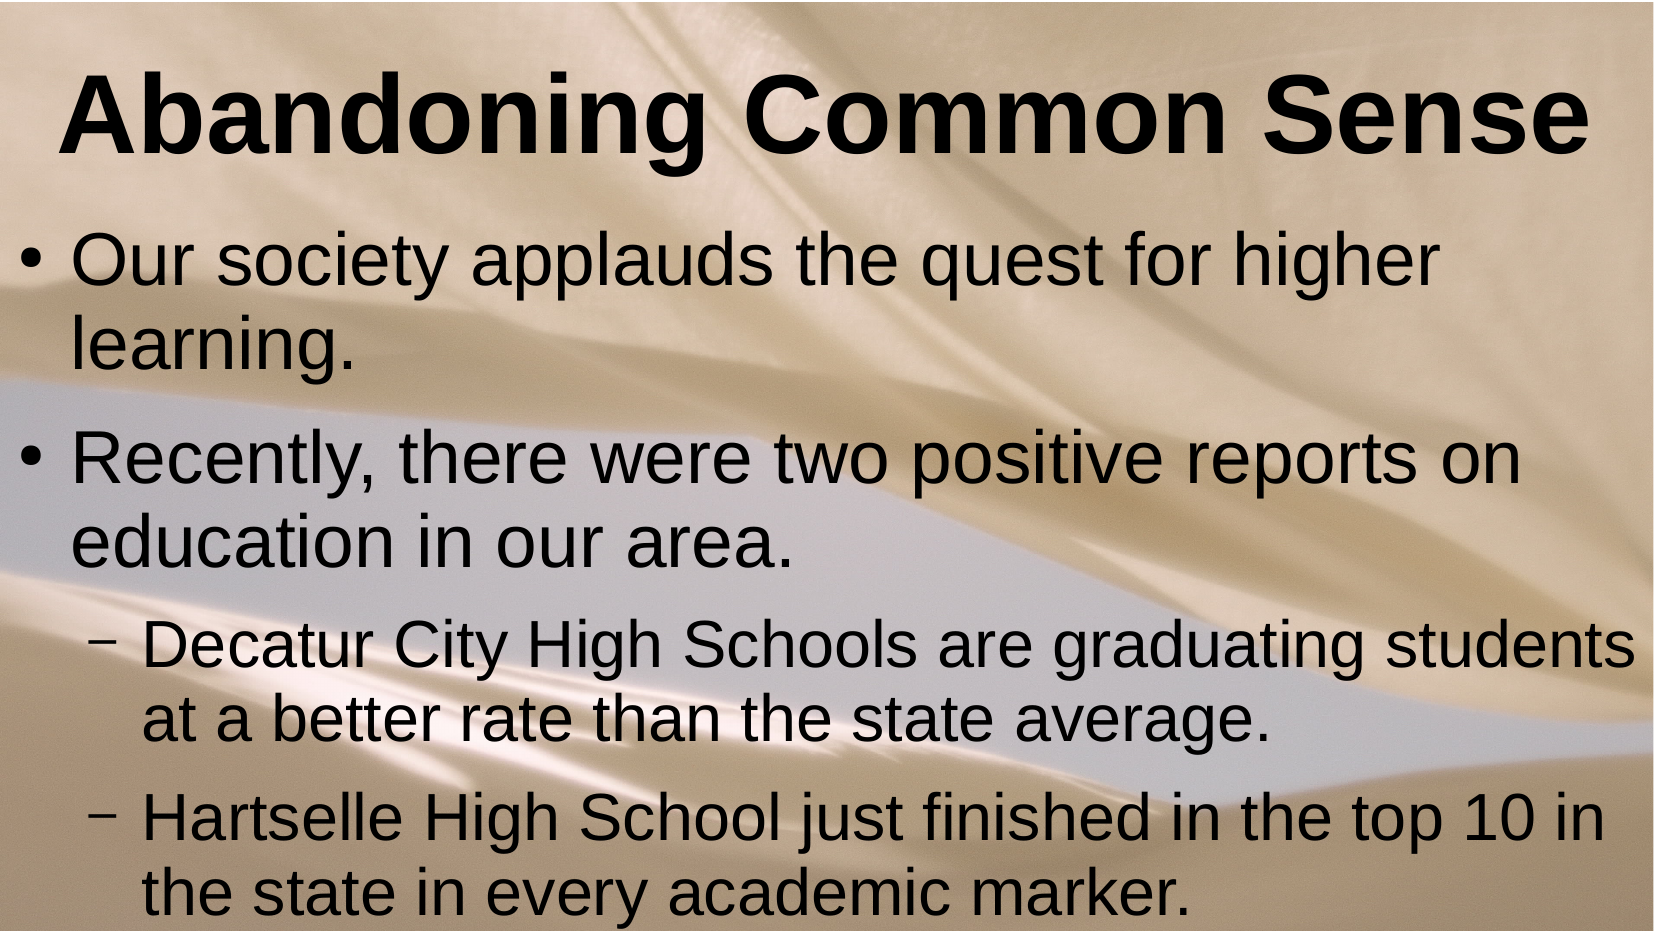

# Abandoning Common Sense
Our society applauds the quest for higher learning.
Recently, there were two positive reports on education in our area.
Decatur City High Schools are graduating students at a better rate than the state average.
Hartselle High School just finished in the top 10 in the state in every academic marker.